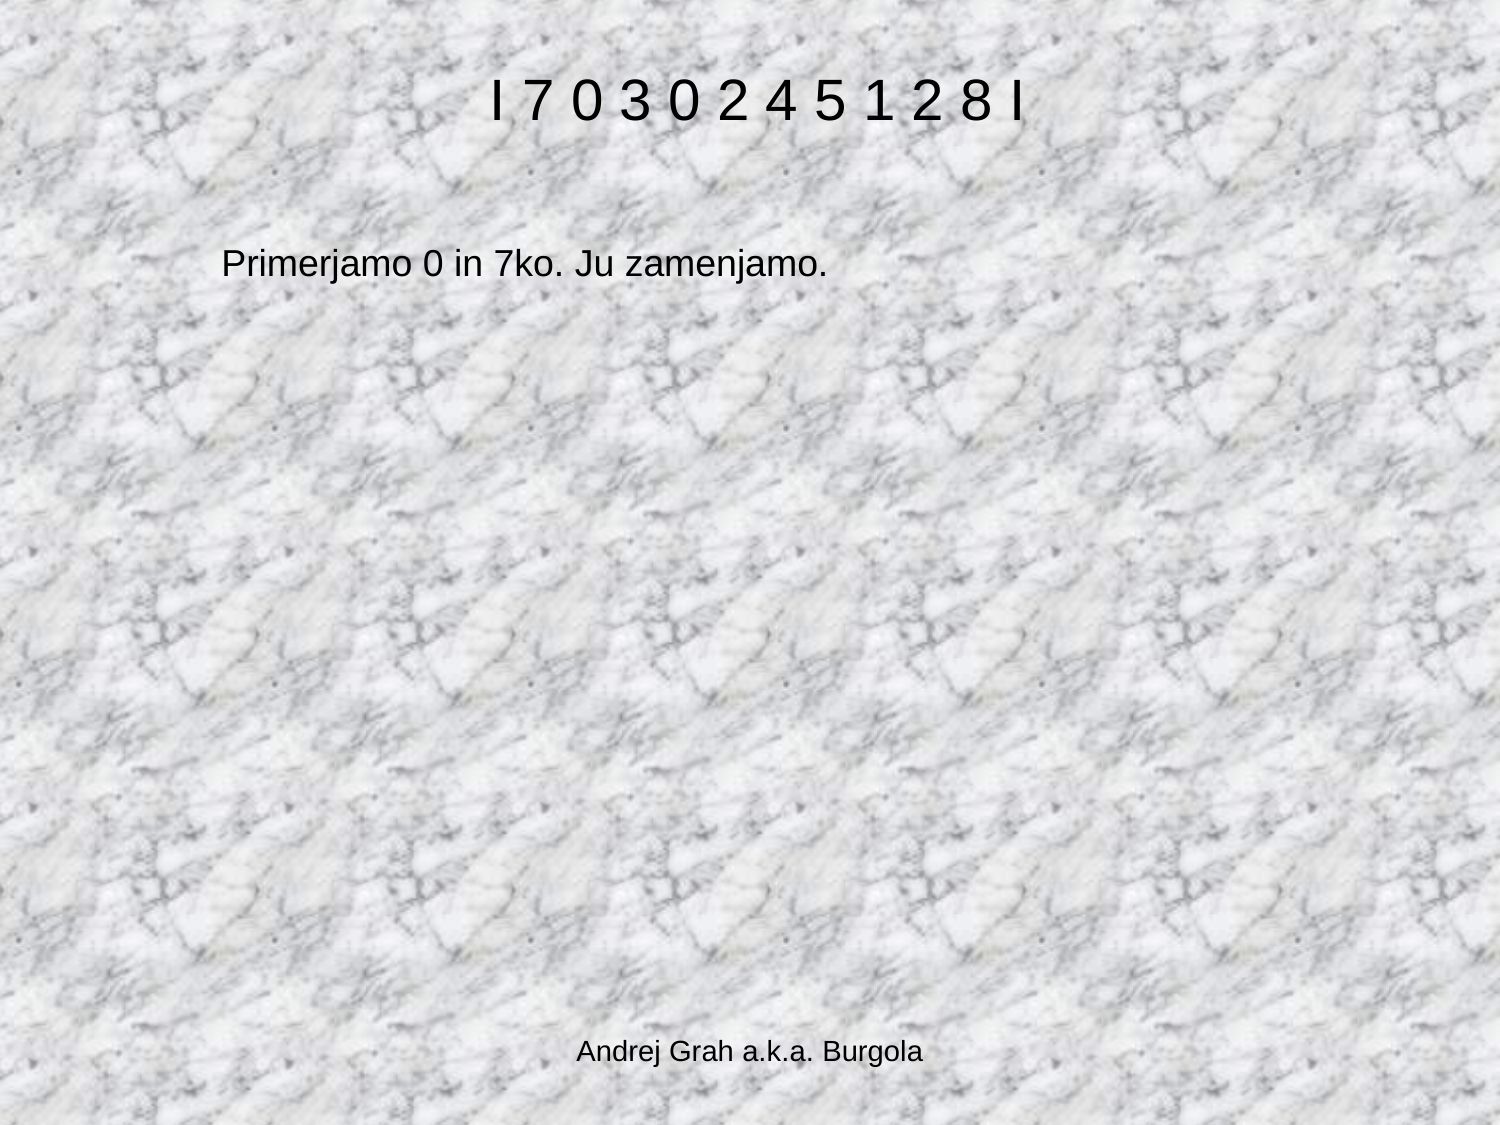

I 7 0 3 0 2 4 5 1 2 8 I
Primerjamo 0 in 7ko. Ju zamenjamo.
Andrej Grah a.k.a. Burgola